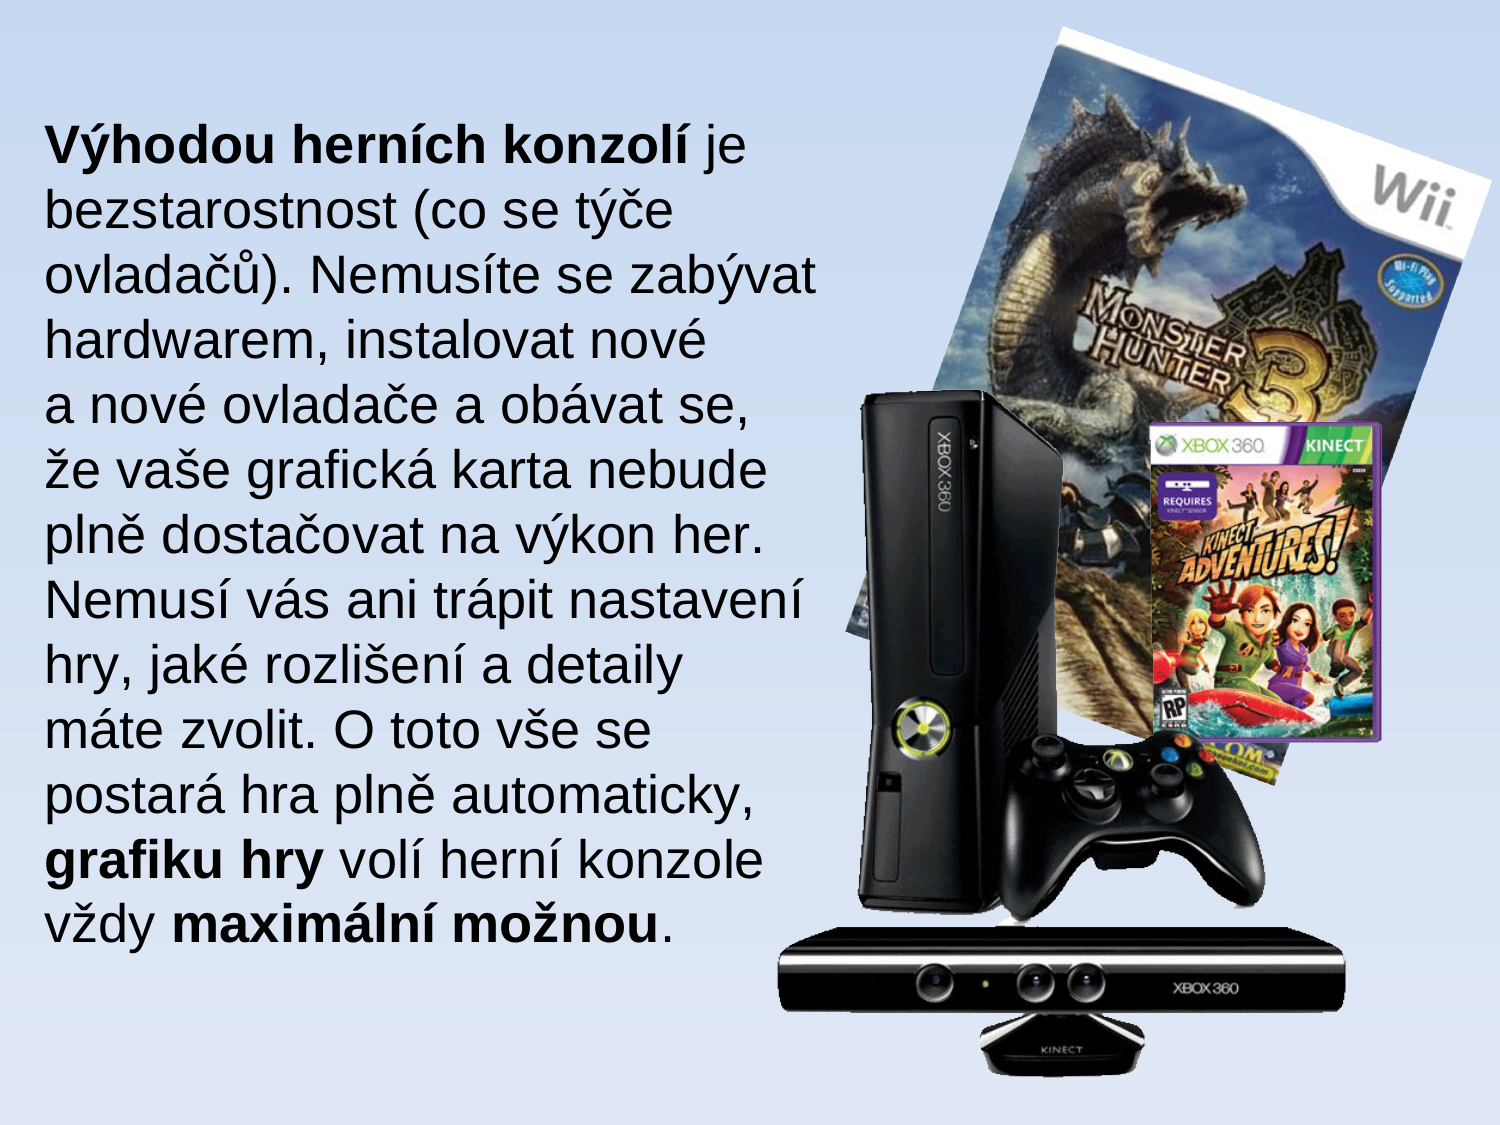

# Výhodou herních konzolí je bezstarostnost (co se týče ovladačů). Nemusíte se zabývat hardwarem, instalovat nové a nové ovladače a obávat se, že vaše grafická karta nebude plně dostačovat na výkon her. Nemusí vás ani trápit nastavení hry, jaké rozlišení a detaily máte zvolit. O toto vše se postará hra plně automaticky, grafiku hry volí herní konzole vždy maximální možnou.